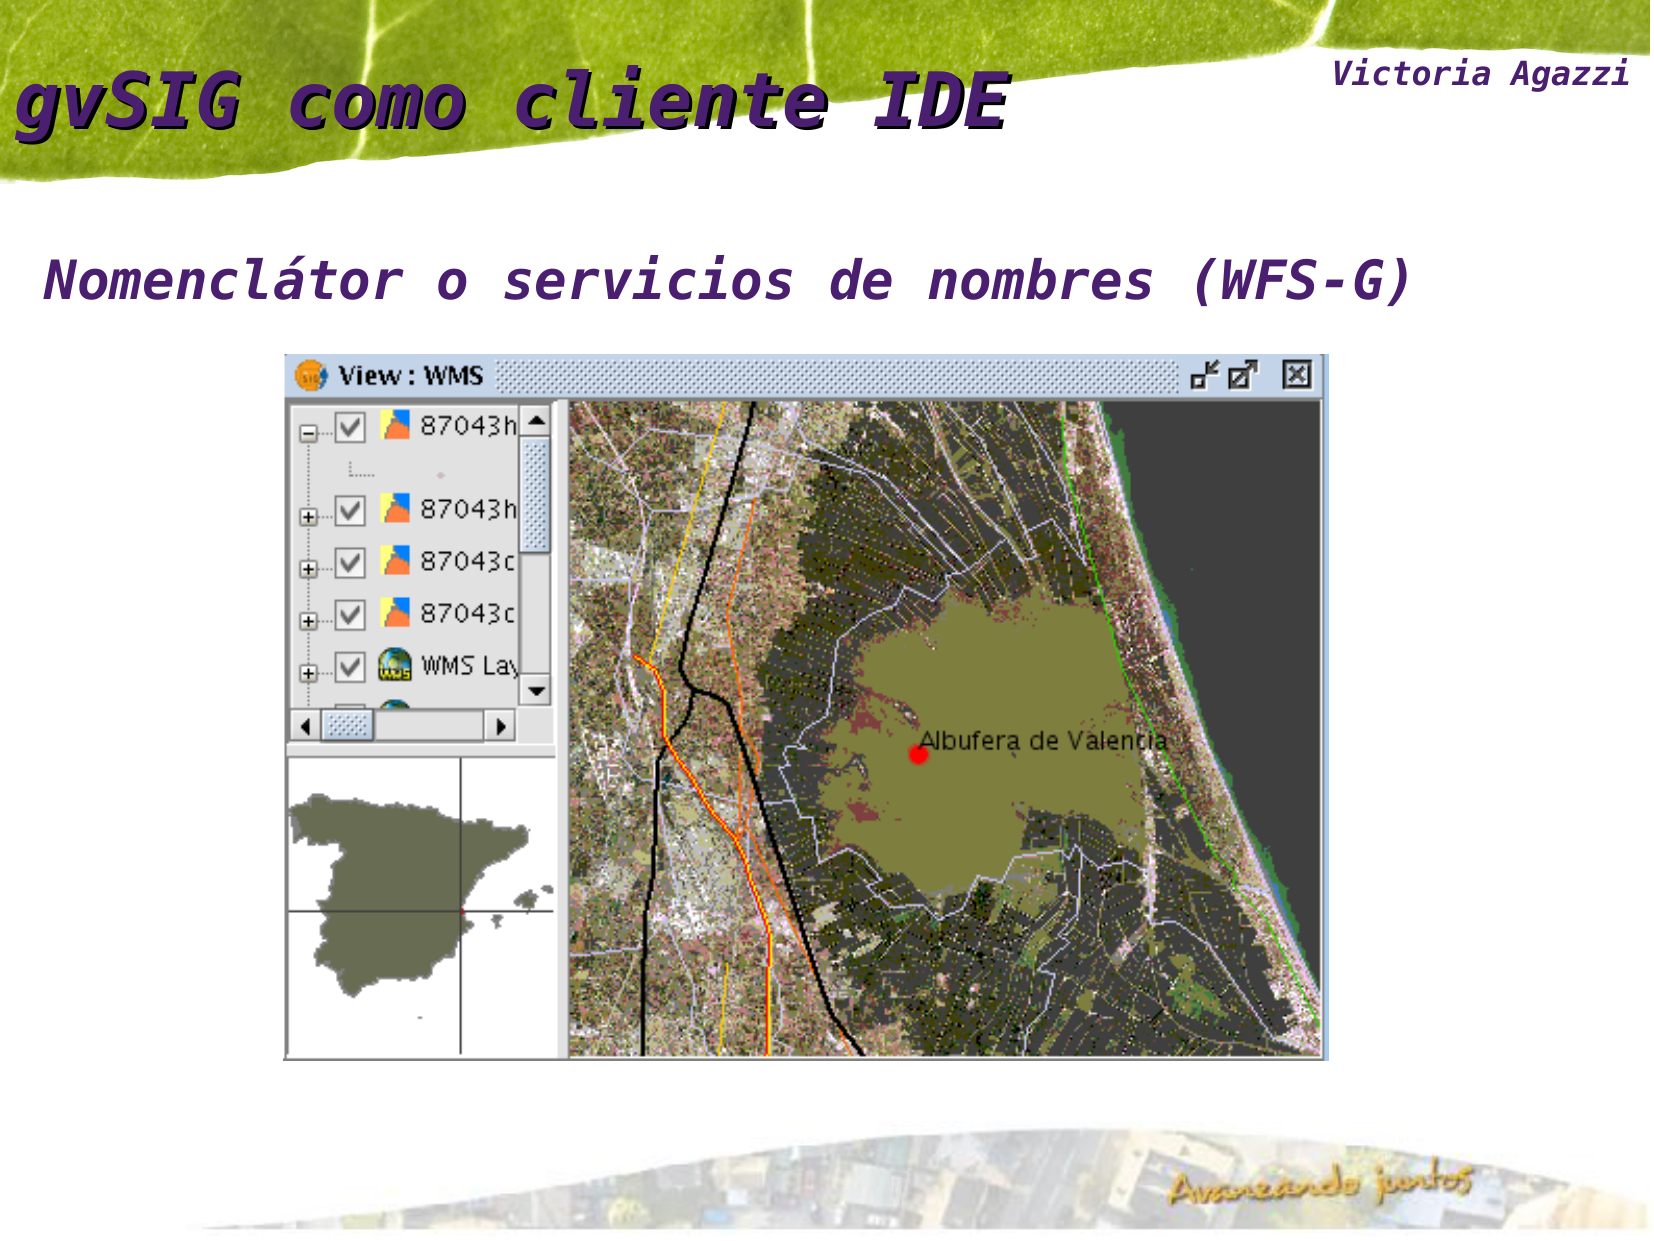

gvSIG como cliente IDE
Victoria Agazzi
Nomenclátor o servicios de nombres (WFS-G)